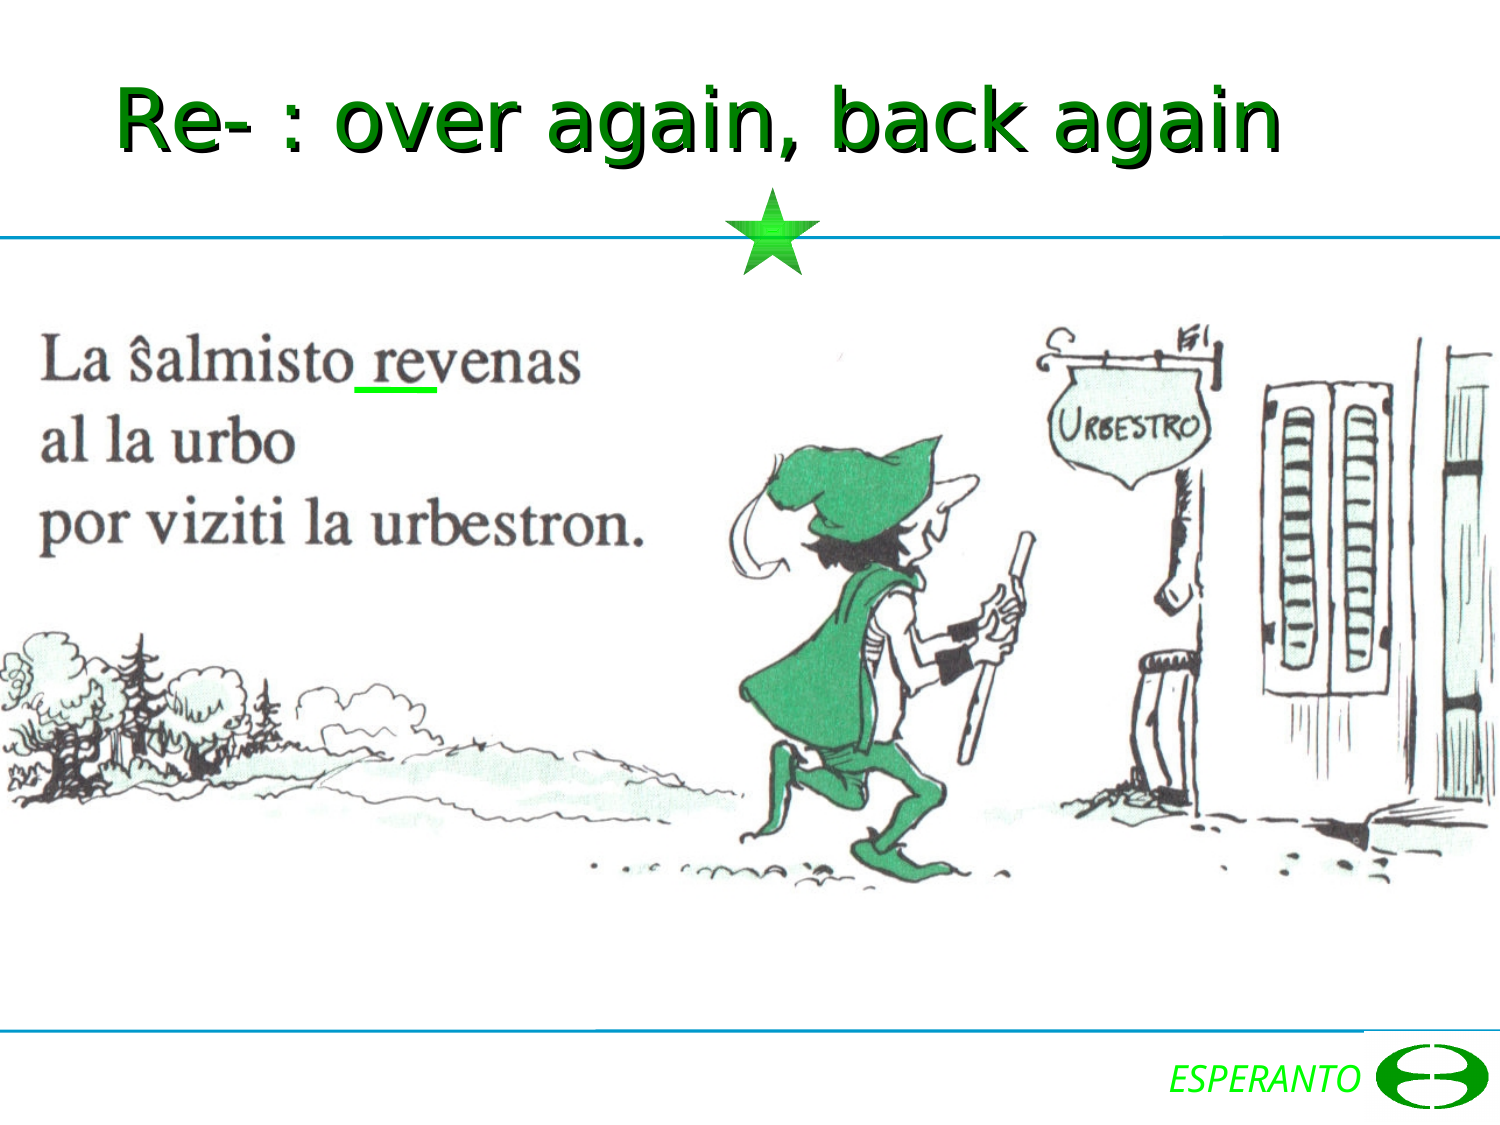

# Re- : over again, back again